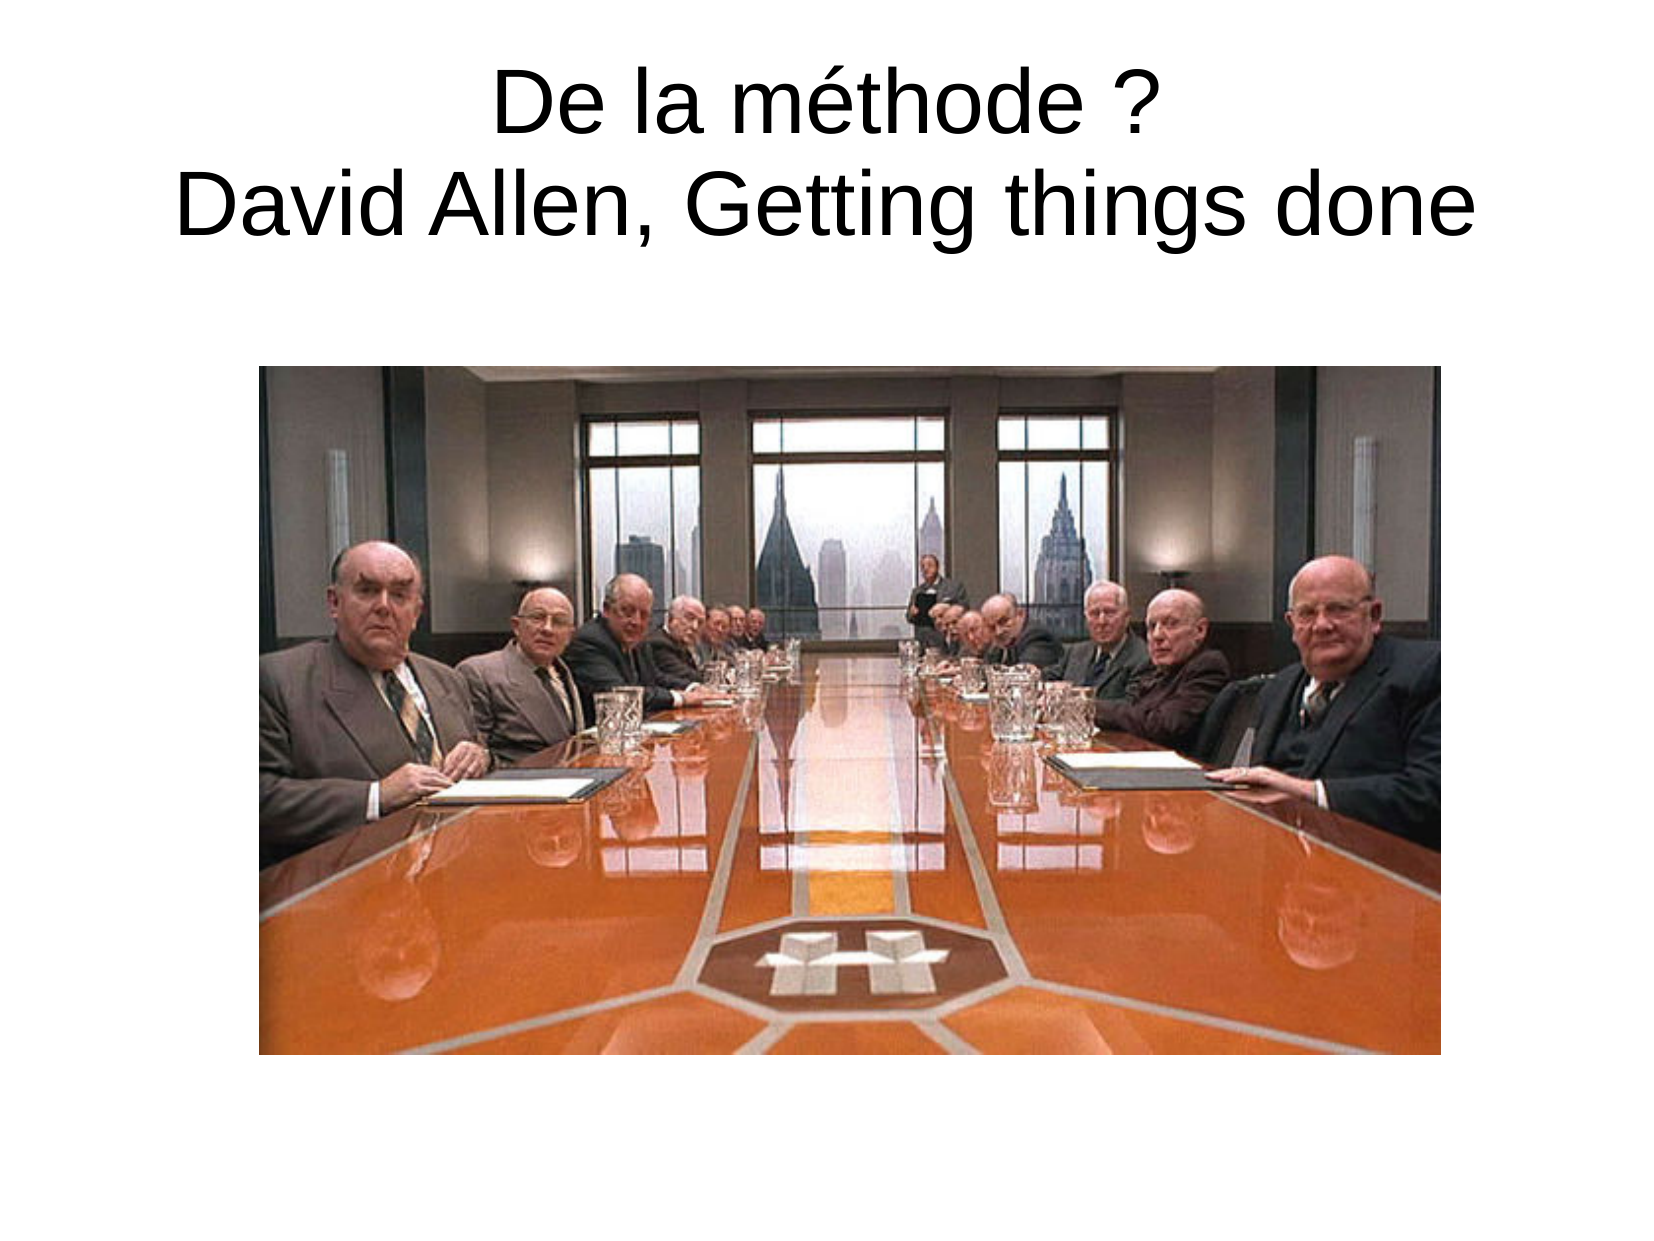

# De la méthode ? David Allen, Getting things done